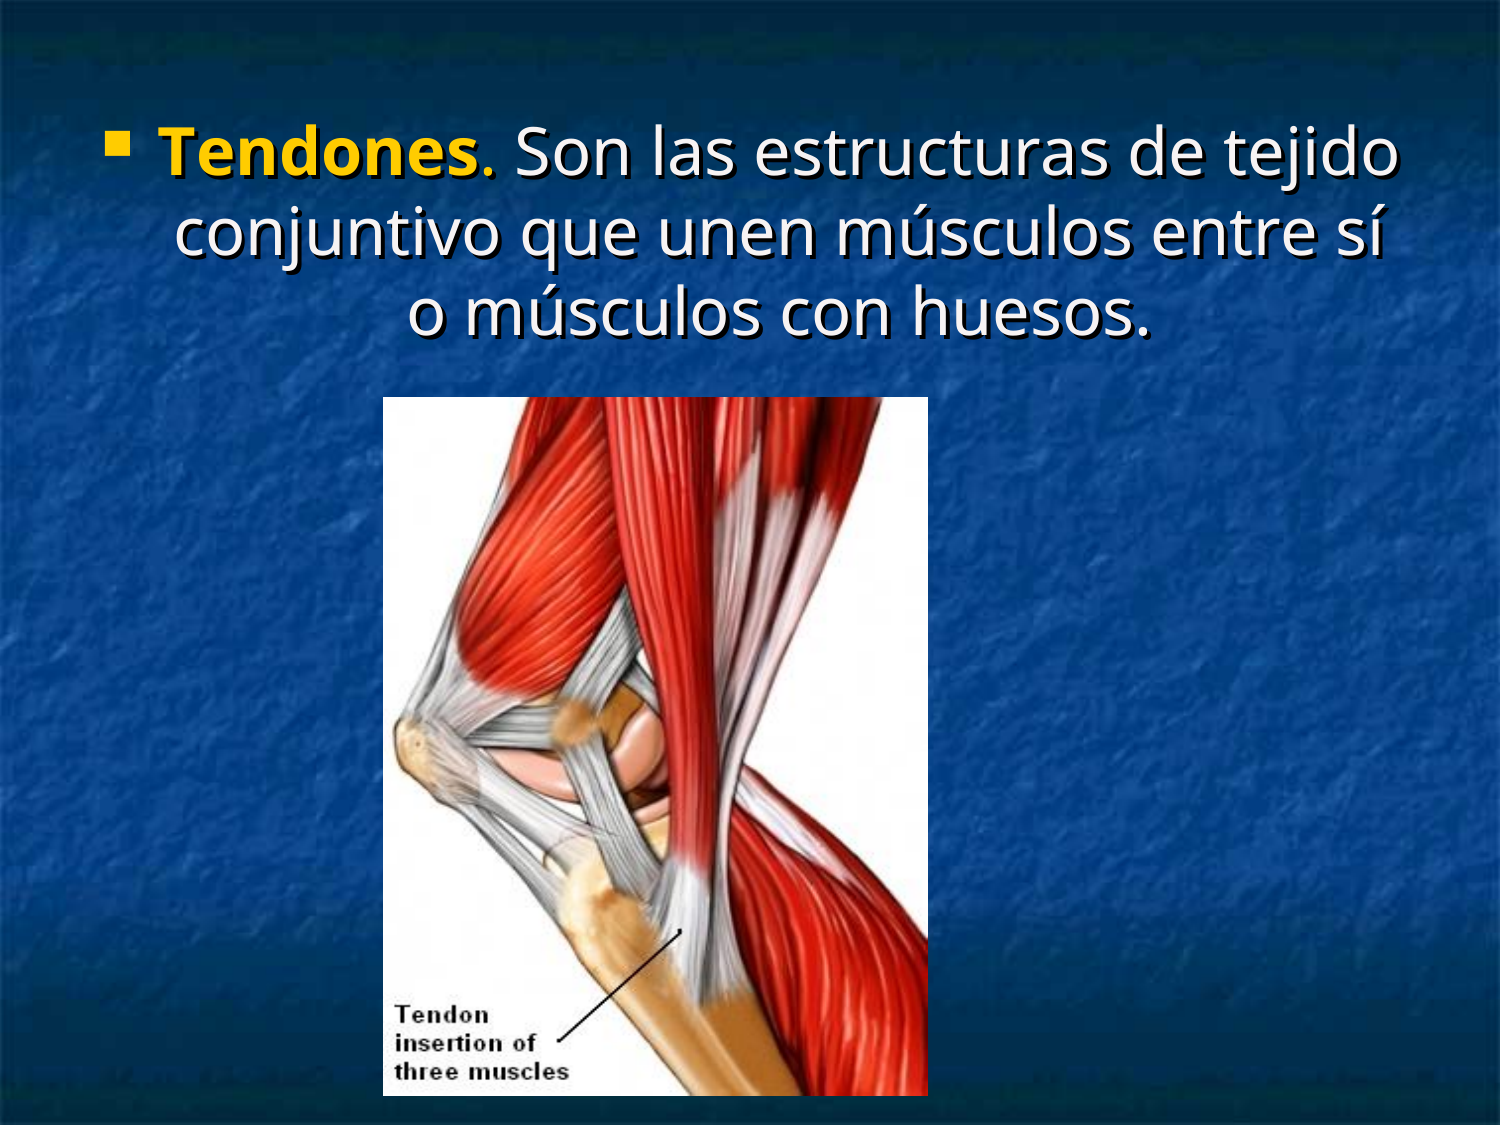

# Tendones. Son las estructuras de tejido conjuntivo que unen músculos entre sí o músculos con huesos.